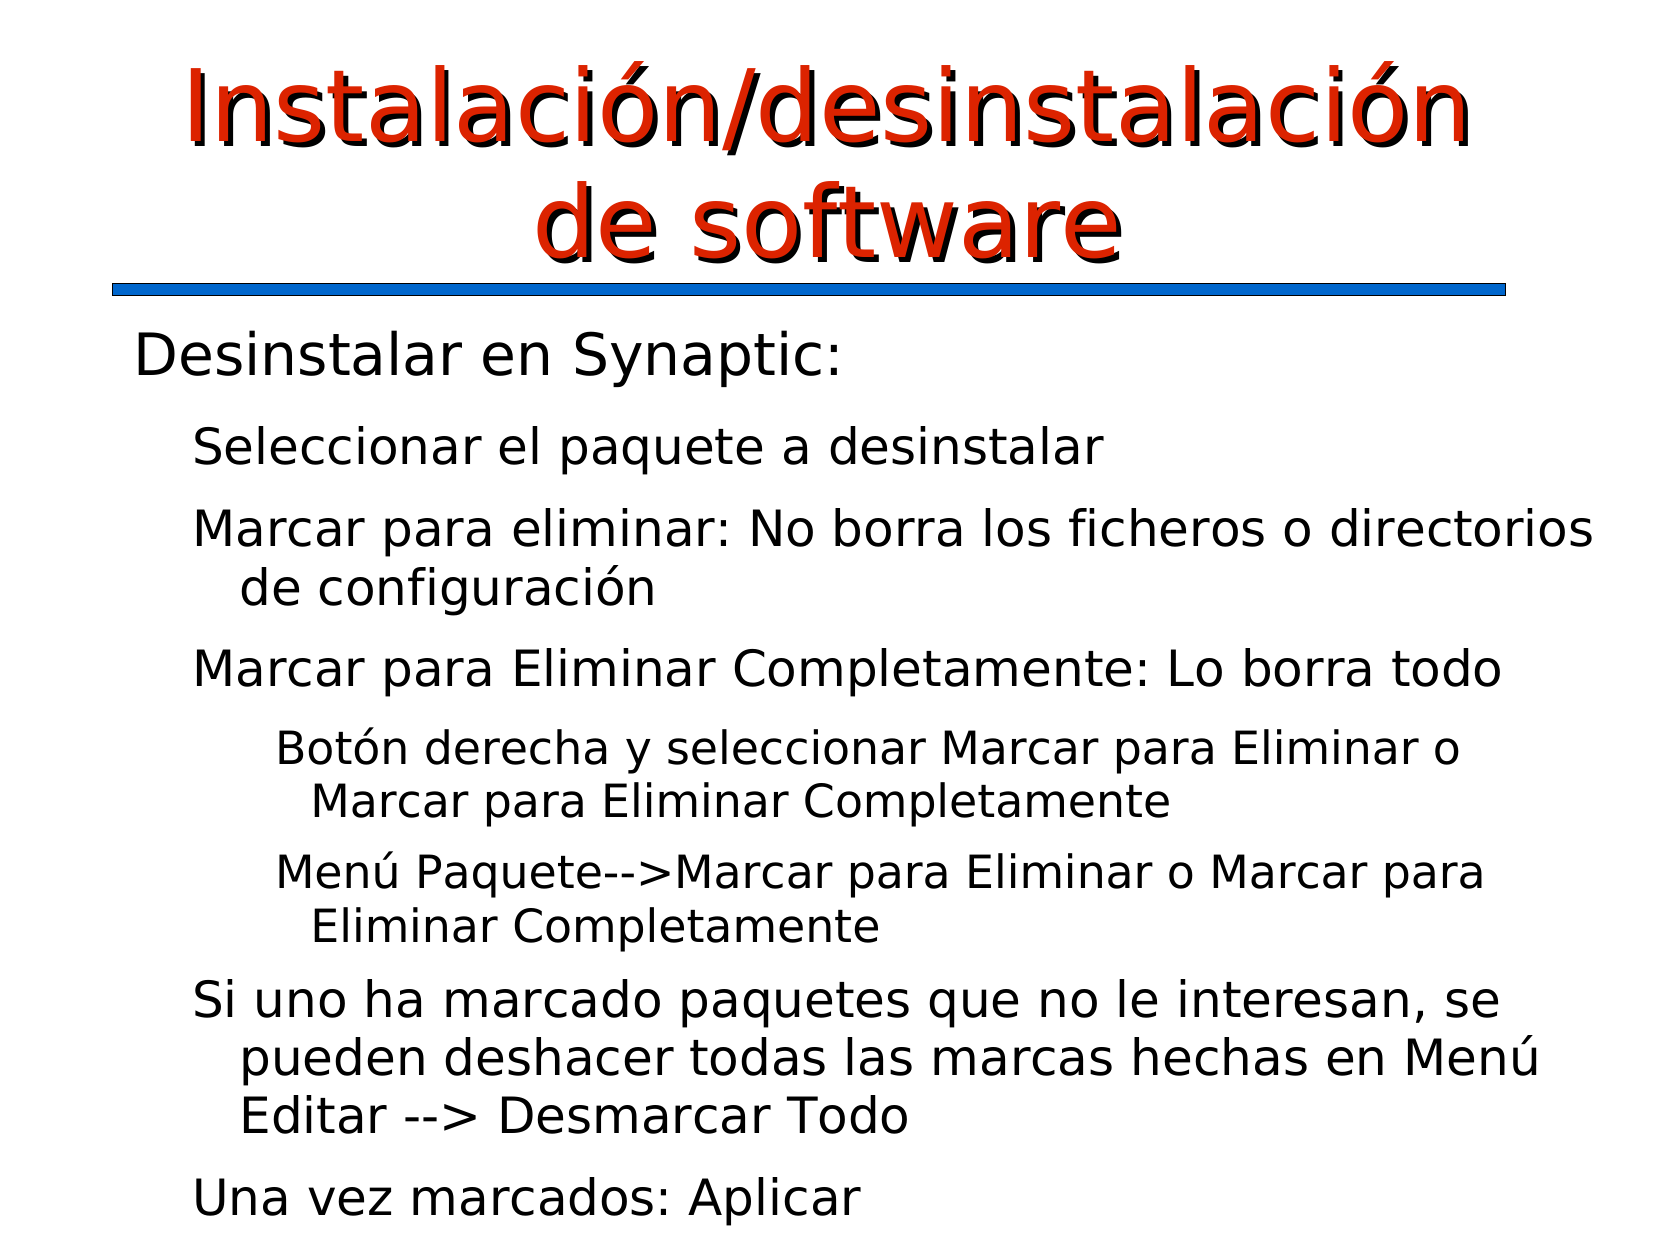

# Instalación/desinstalación de software
 Desinstalar en Synaptic:
Seleccionar el paquete a desinstalar
Marcar para eliminar: No borra los ficheros o directorios de configuración
Marcar para Eliminar Completamente: Lo borra todo
Botón derecha y seleccionar Marcar para Eliminar o Marcar para Eliminar Completamente
Menú Paquete-->Marcar para Eliminar o Marcar para Eliminar Completamente
Si uno ha marcado paquetes que no le interesan, se pueden deshacer todas las marcas hechas en Menú Editar --> Desmarcar Todo
Una vez marcados: Aplicar